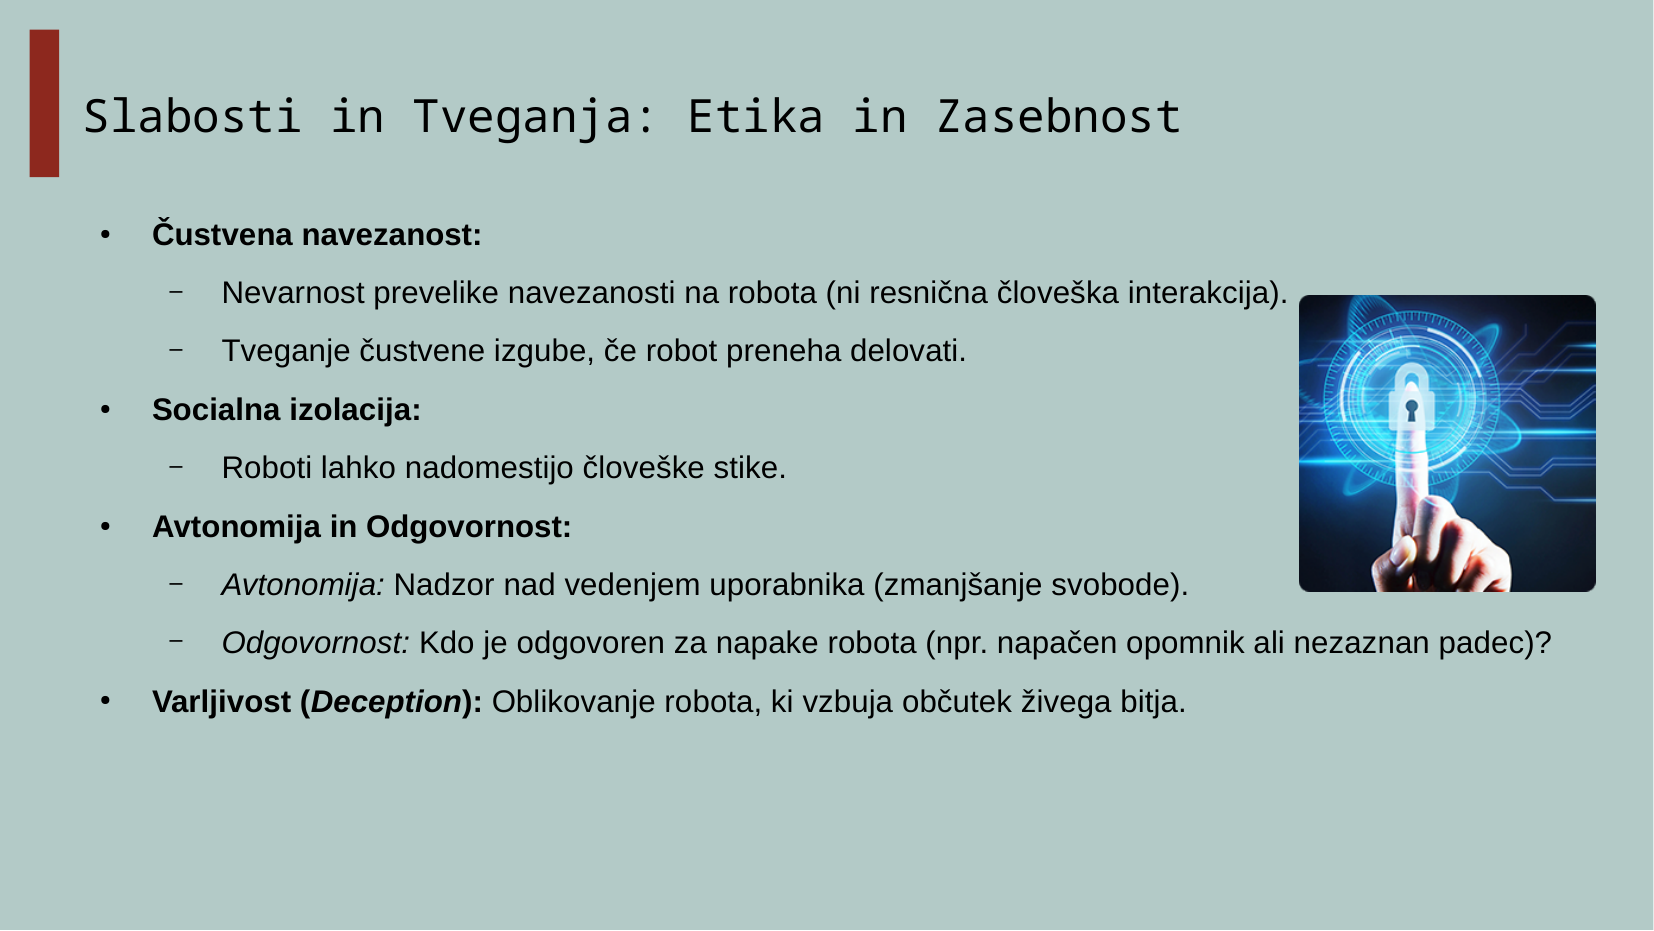

# Slabosti in Tveganja: Etika in Zasebnost
Čustvena navezanost:
Nevarnost prevelike navezanosti na robota (ni resnična človeška interakcija).
Tveganje čustvene izgube, če robot preneha delovati.
Socialna izolacija:
Roboti lahko nadomestijo človeške stike.
Avtonomija in Odgovornost:
Avtonomija: Nadzor nad vedenjem uporabnika (zmanjšanje svobode).
Odgovornost: Kdo je odgovoren za napake robota (npr. napačen opomnik ali nezaznan padec)?
Varljivost (Deception): Oblikovanje robota, ki vzbuja občutek živega bitja.